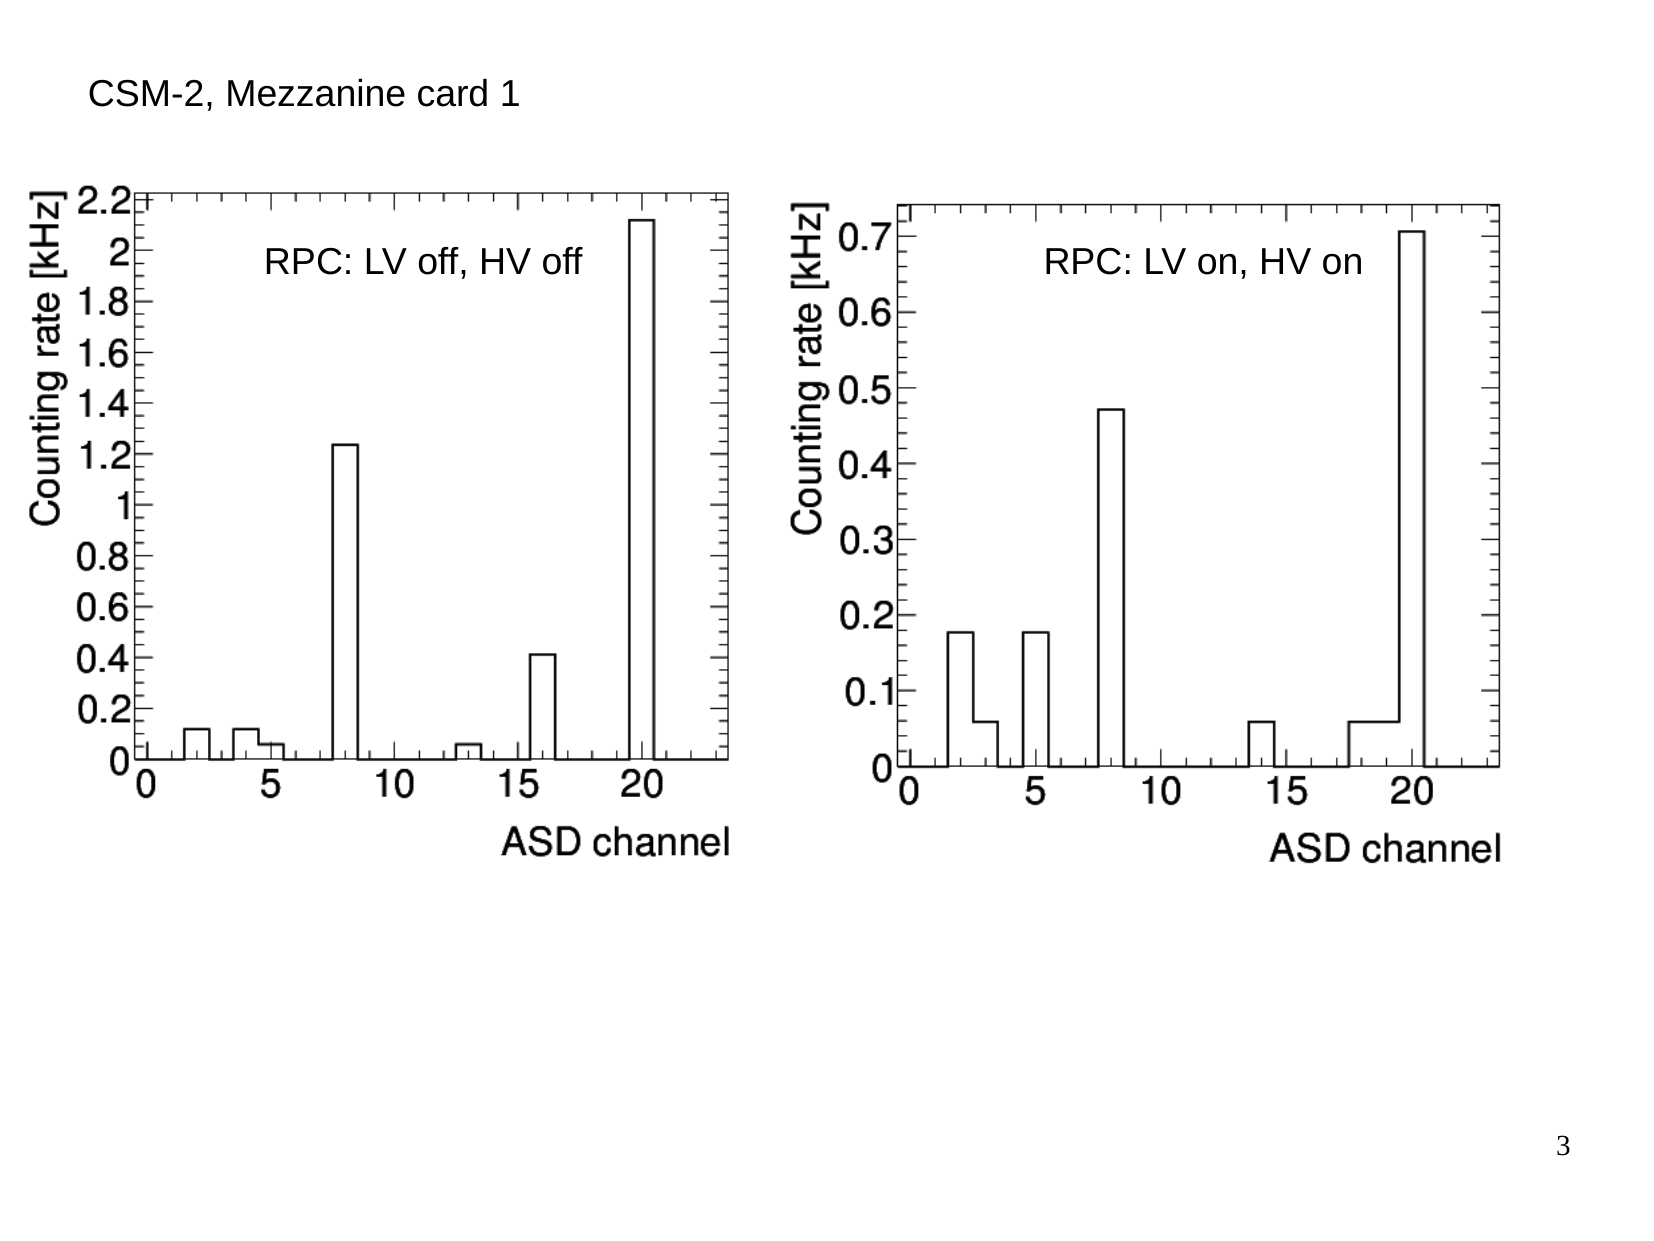

CSM-2, Mezzanine card 1
RPC: LV off, HV off
RPC: LV on, HV on
3